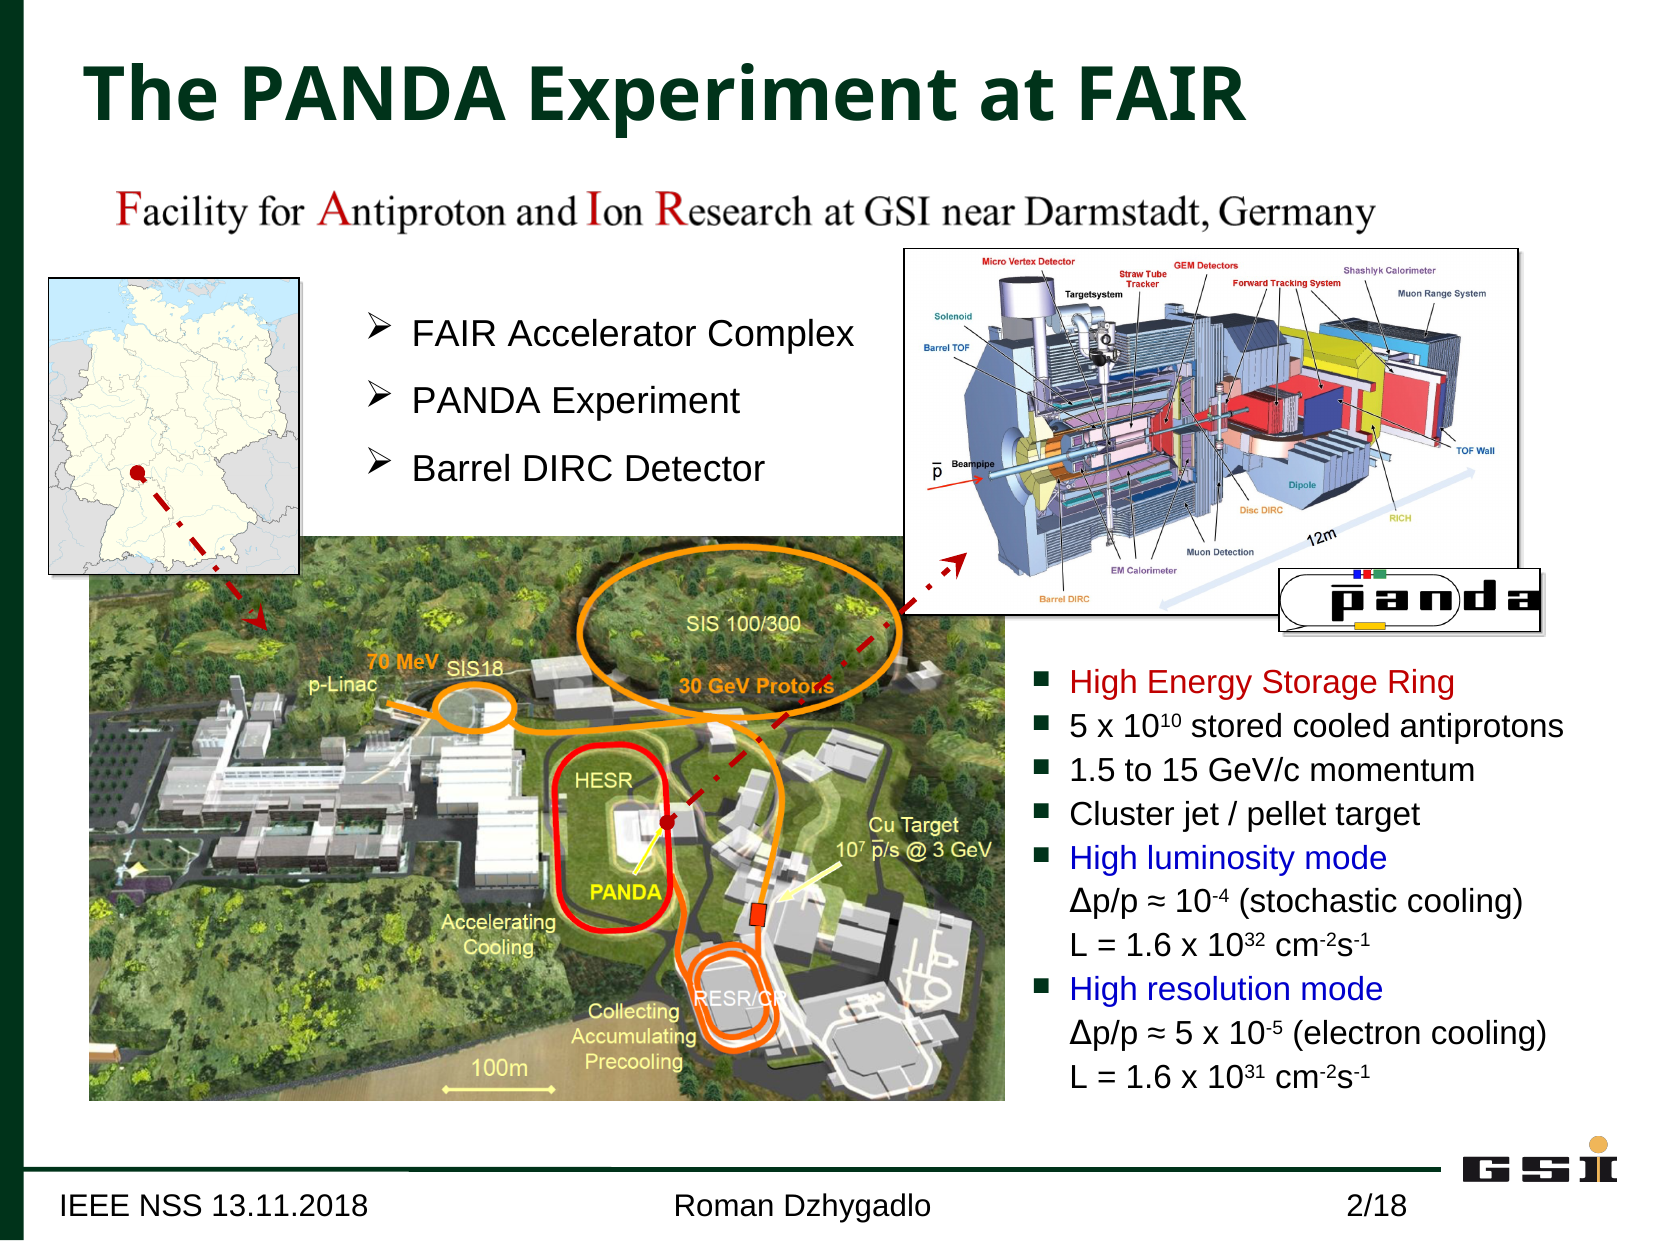

# The PANDA Experiment at FAIR
FAIR Accelerator Complex
PANDA Experiment
Barrel DIRC Detector
High Energy Storage Ring
5 x 1010 stored cooled antiprotons
1.5 to 15 GeV/c momentum
Cluster jet / pellet target
High luminosity mode
Δp/p ≈ 10-4 (stochastic cooling)
L = 1.6 x 1032 cm-2s-1
High resolution mode
Δp/p ≈ 5 x 10-5 (electron cooling)
L = 1.6 x 1031 cm-2s-1
IEEE NSS 13.11.2018 Roman Dzhygadlo
2